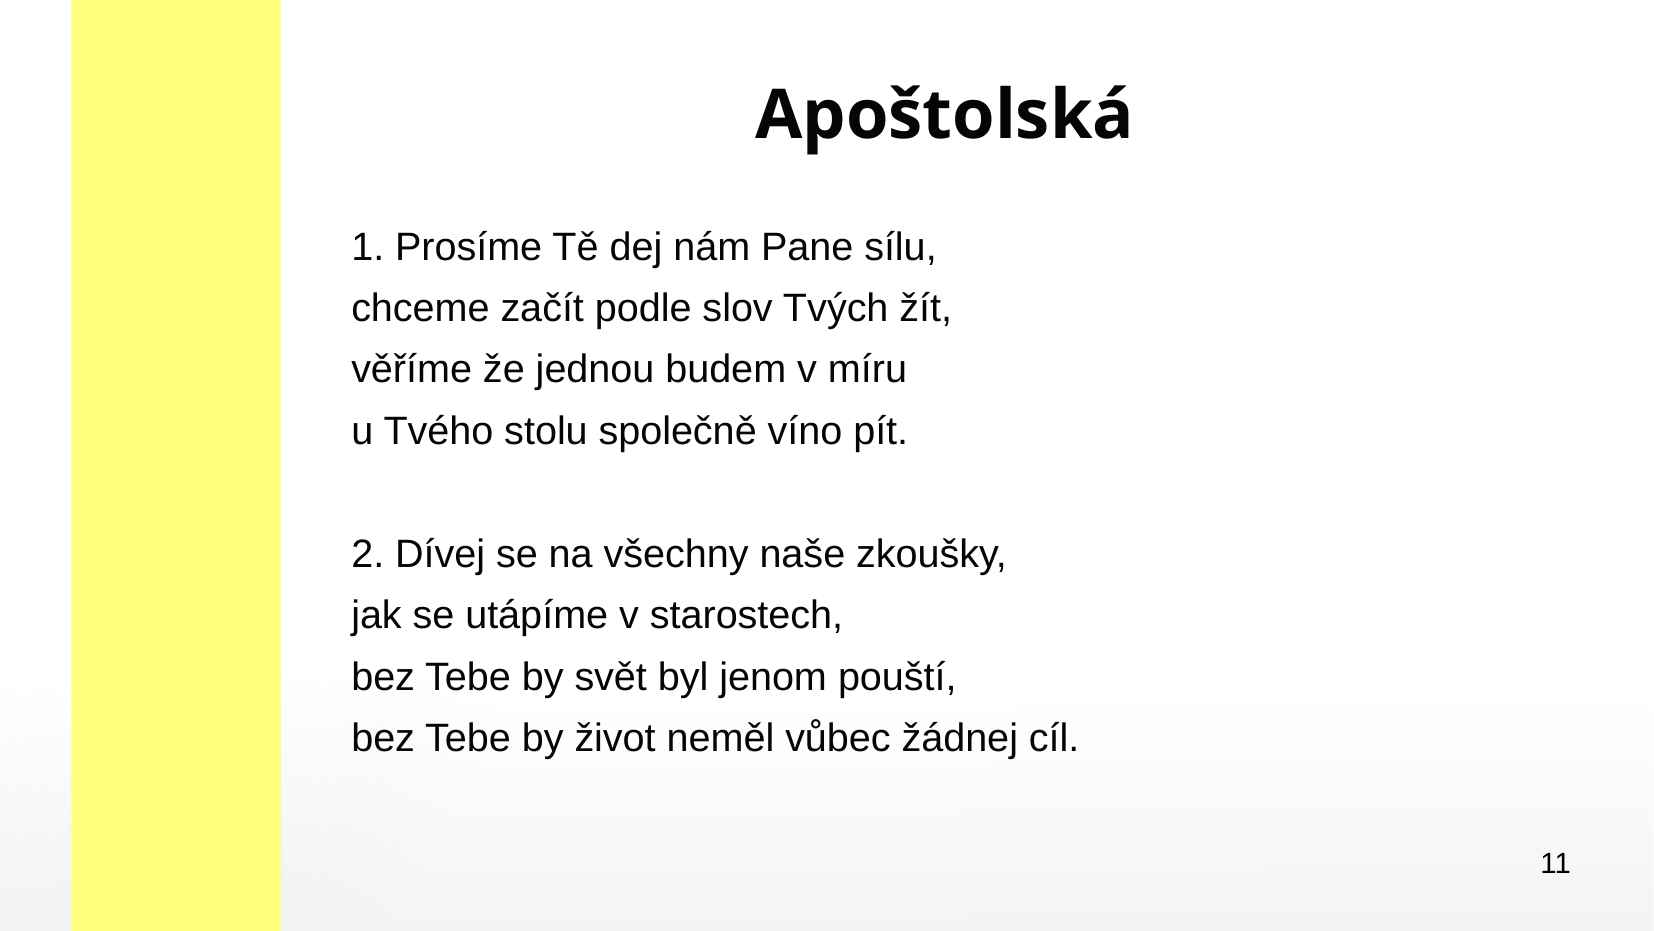

# Apoštolská
1. Prosíme Tě dej nám Pane sílu,
chceme začít podle slov Tvých žít,
věříme že jednou budem v míru
u Tvého stolu společně víno pít.
2. Dívej se na všechny naše zkoušky,
jak se utápíme v starostech,
bez Tebe by svět byl jenom pouští,
bez Tebe by život neměl vůbec žádnej cíl.
11